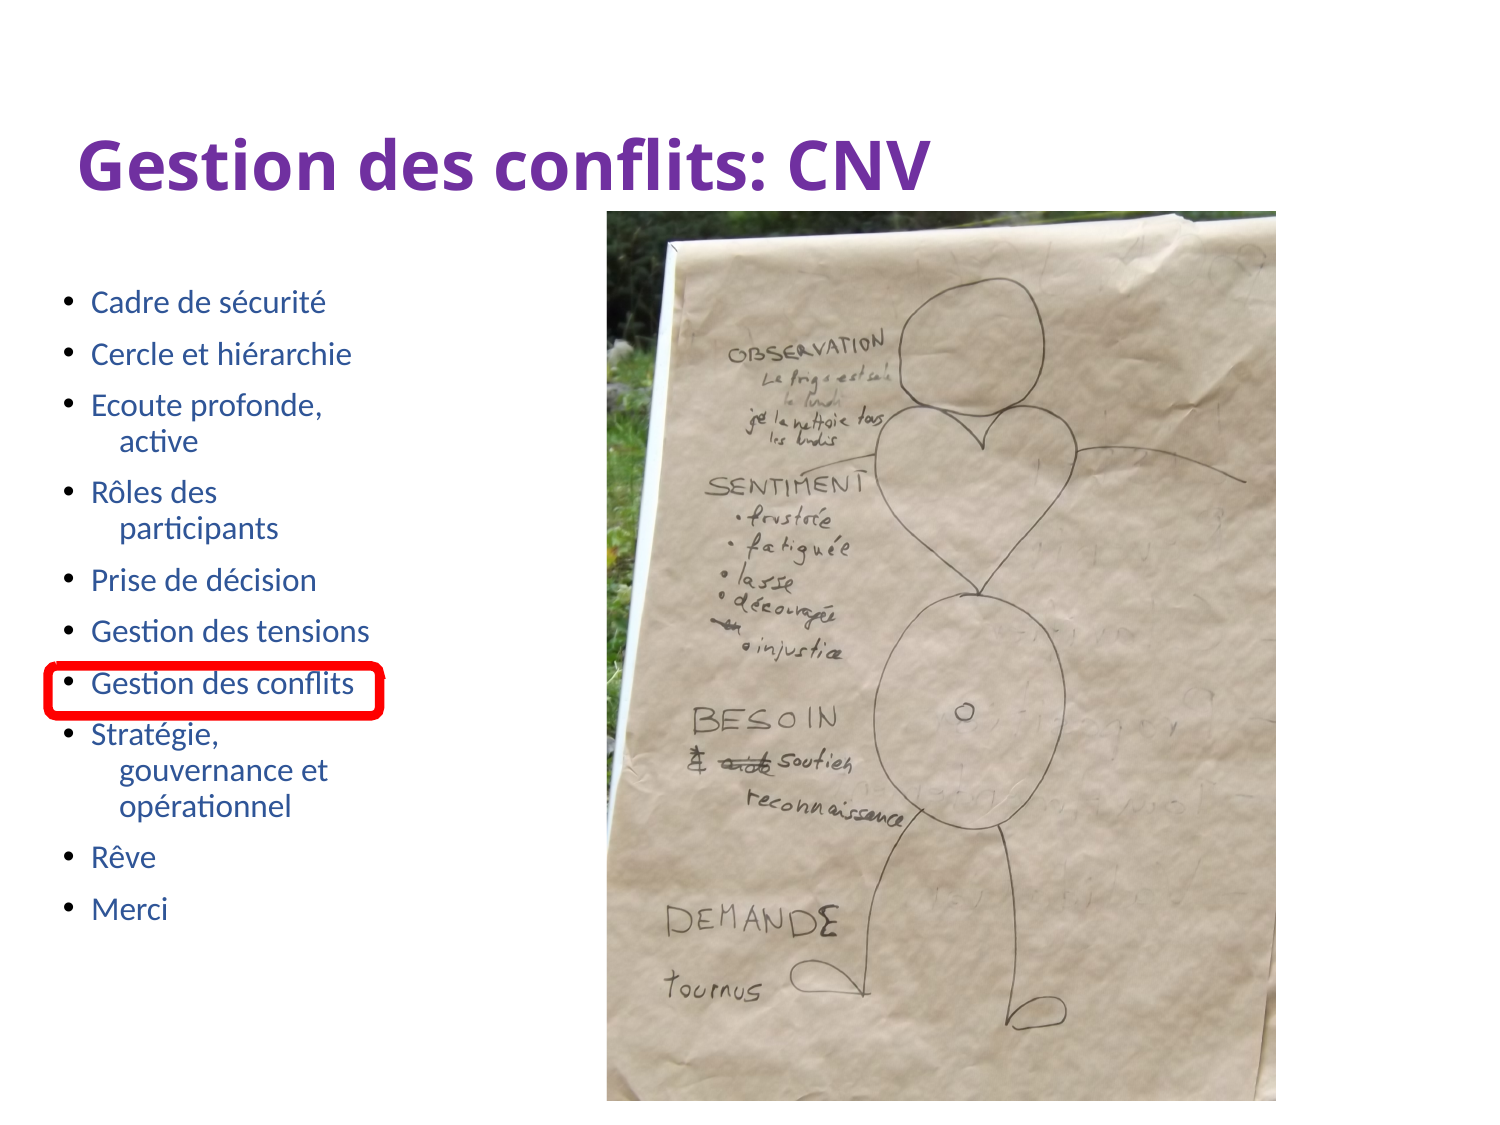

# Gestion des conflits: CNV
Cadre de sécurité
Cercle et hiérarchie
Ecoute profonde, active
Rôles des participants
Prise de décision
Gestion des tensions
Gestion des conflits
Stratégie, gouvernance et opérationnel
Rêve
Merci